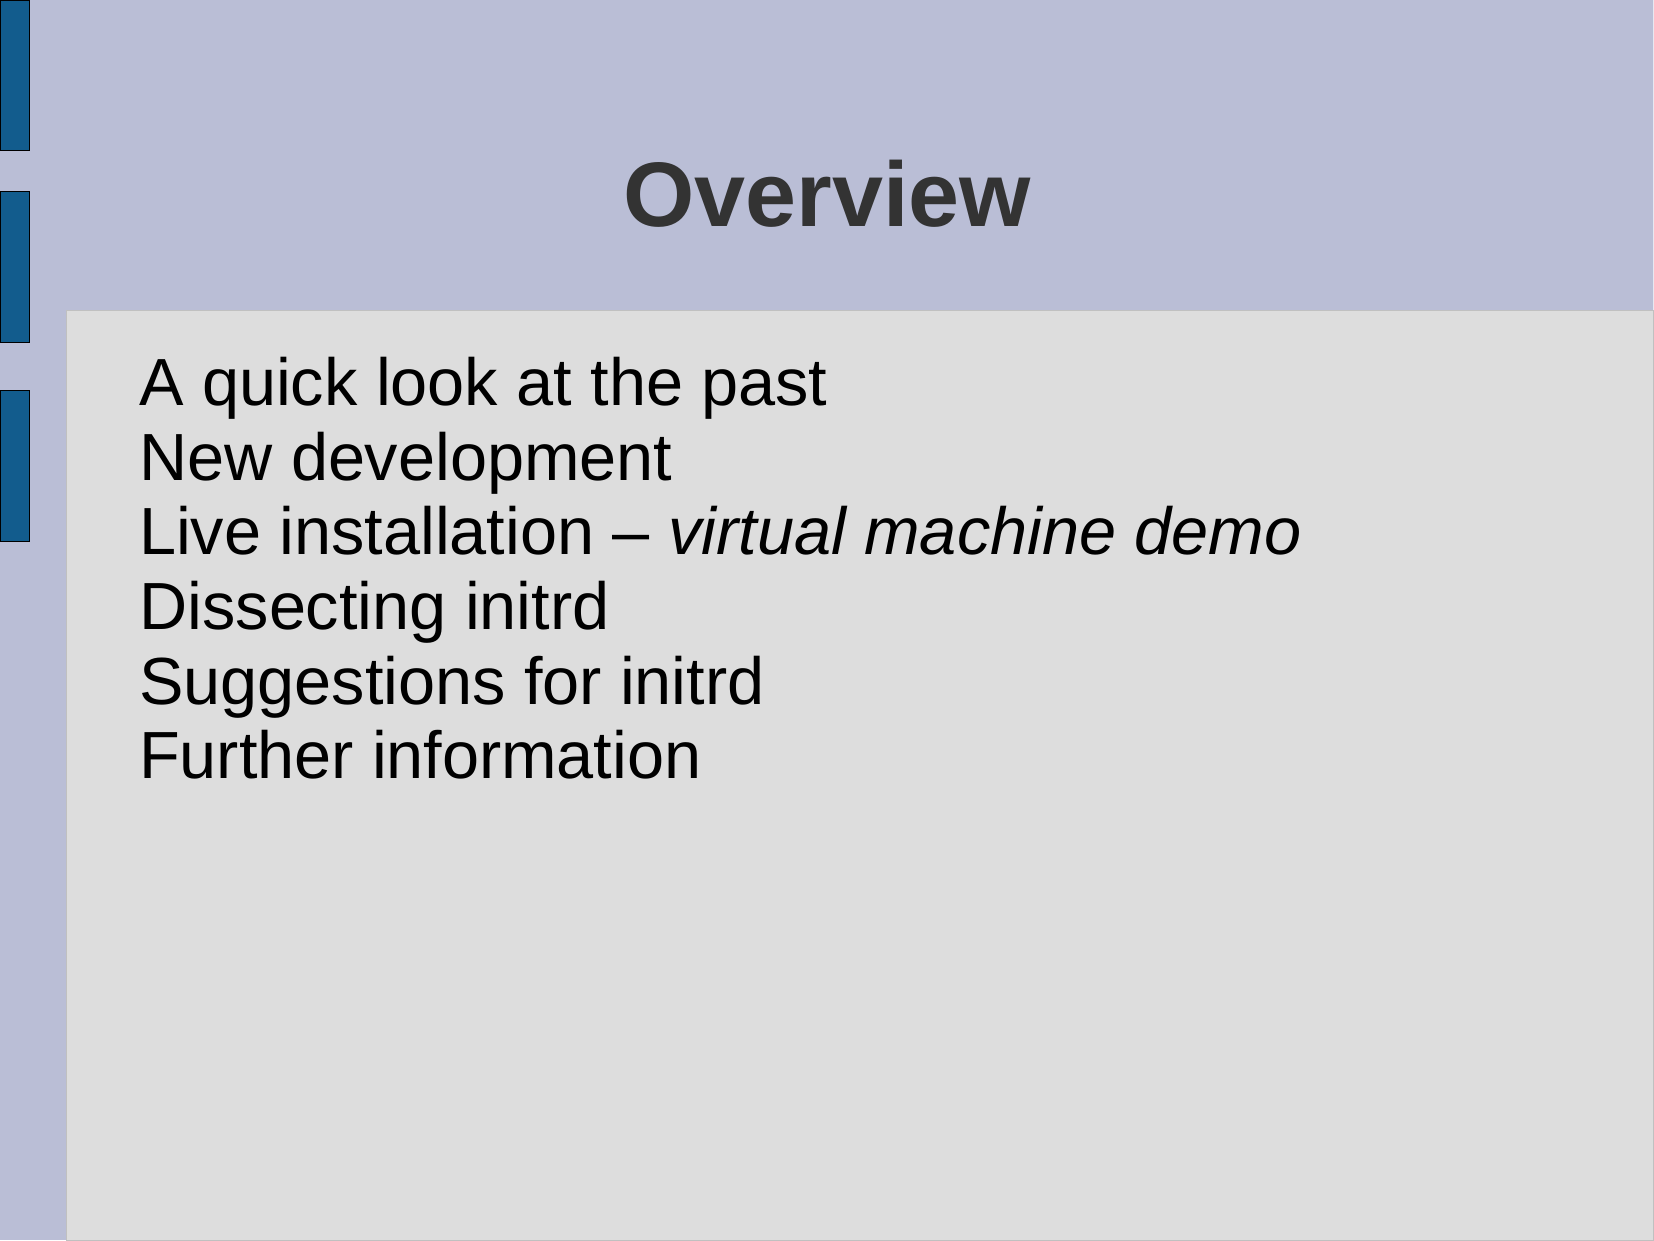

# Overview
A quick look at the past
New development
Live installation – virtual machine demo
Dissecting initrd
Suggestions for initrd
Further information